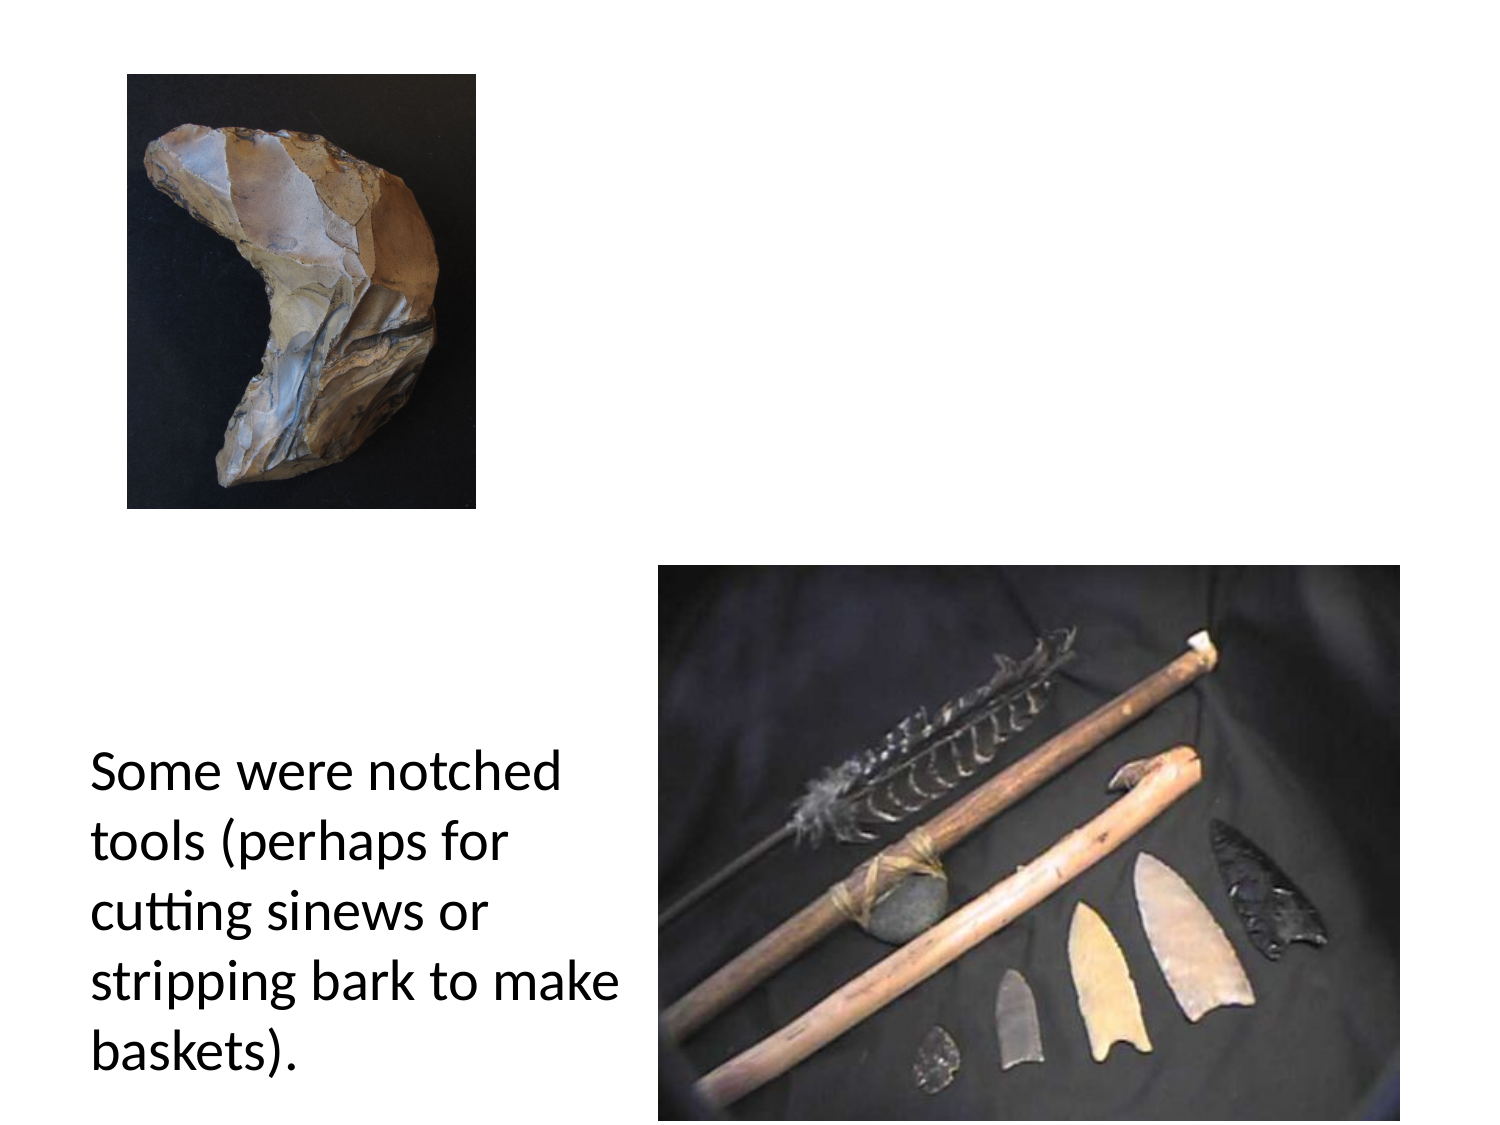

# Some were scrapers (to clean the hairs from an animal skin or hide).
Some were notched tools (perhaps for cutting sinews or stripping bark to make baskets).